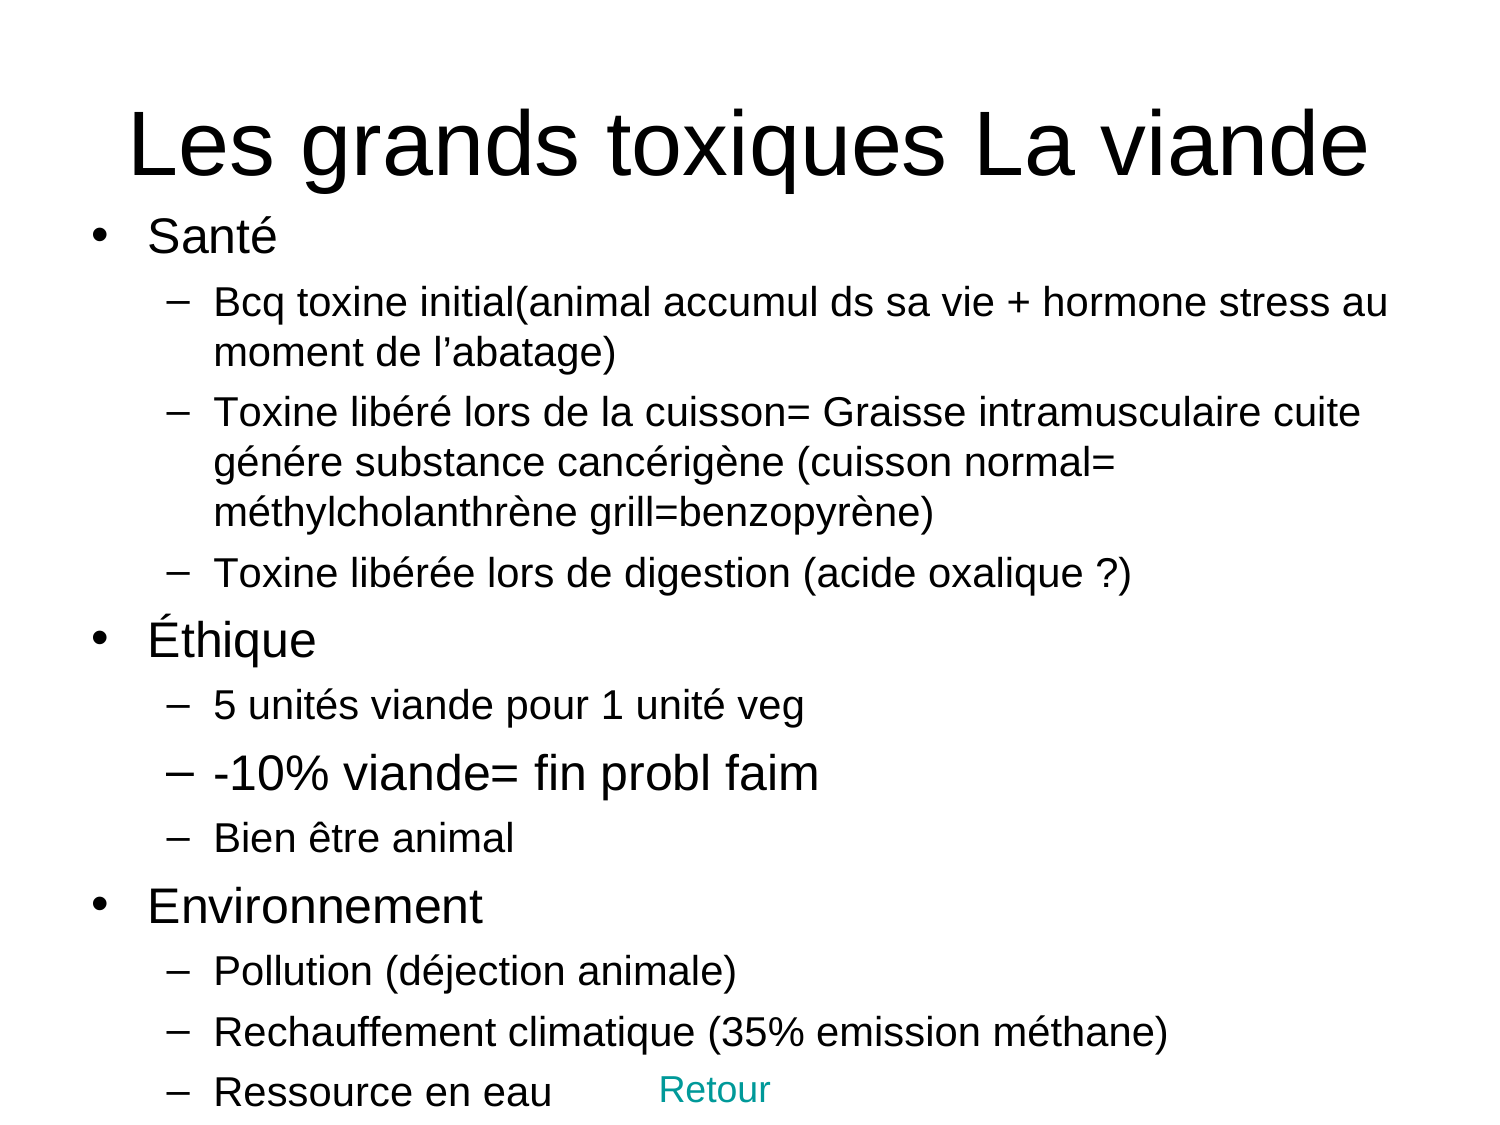

# Les grands toxiques La viande
Santé
Bcq toxine initial(animal accumul ds sa vie + hormone stress au moment de l’abatage)
Toxine libéré lors de la cuisson= Graisse intramusculaire cuite génére substance cancérigène (cuisson normal= méthylcholanthrène grill=benzopyrène)
Toxine libérée lors de digestion (acide oxalique ?)
Éthique
5 unités viande pour 1 unité veg
-10% viande= fin probl faim
Bien être animal
Environnement
Pollution (déjection animale)
Rechauffement climatique (35% emission méthane)
Ressource en eau
Retour